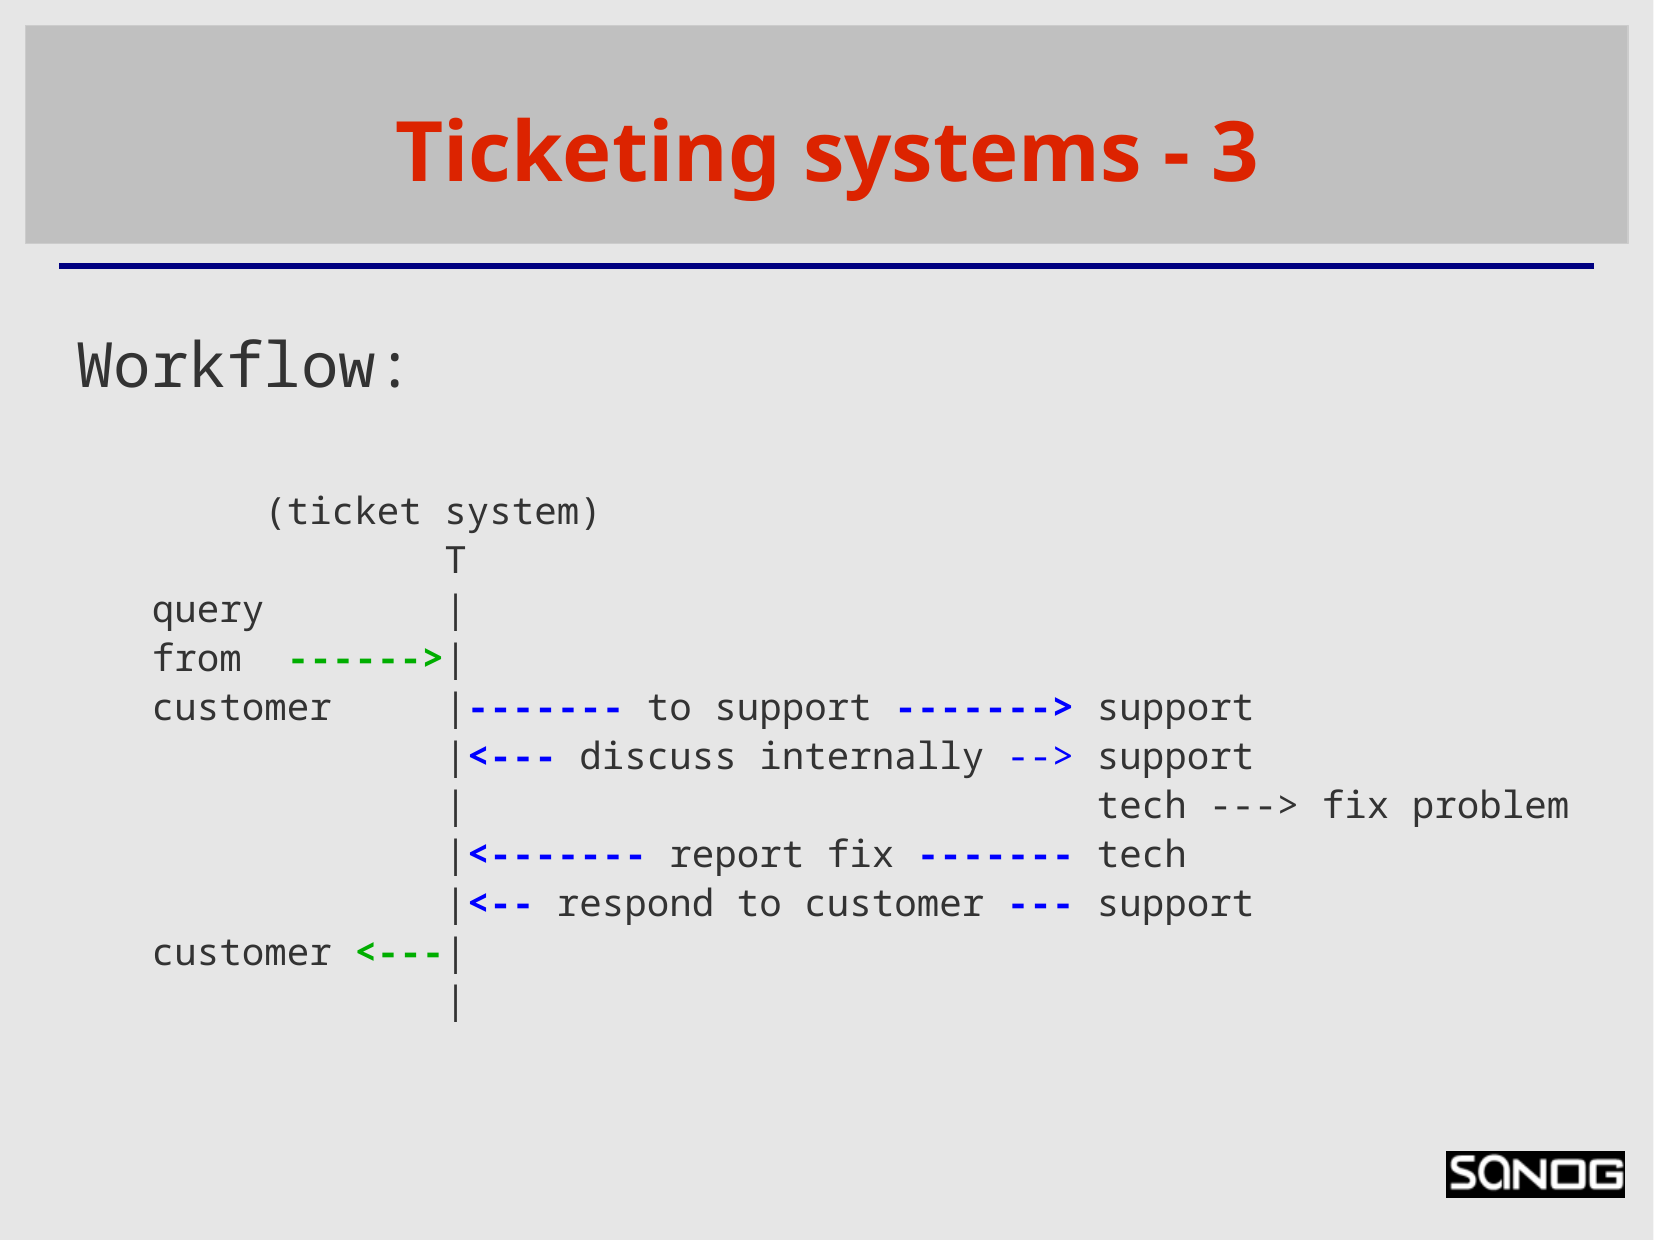

# Ticketing systems - 3
Workflow:
 (ticket system)
 T
 query |
 from ------>|
 customer |------- to support -------> support
 |<--- discuss internally --> support
 | tech ---> fix problem
 |<------- report fix ------- tech
 |<-- respond to customer --- support
 customer <---|
 |